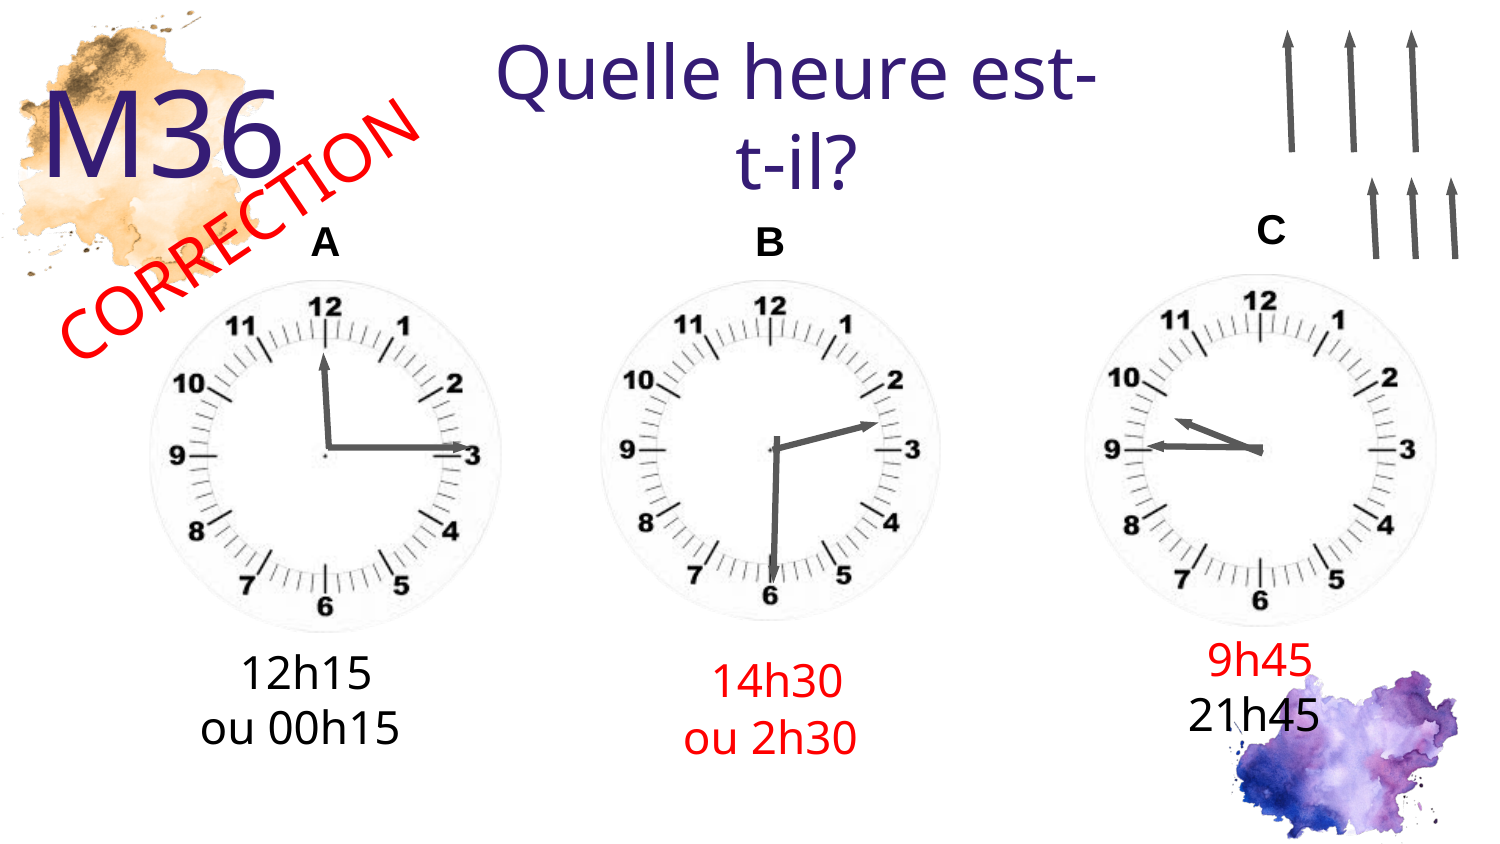

Quelle heure est-t-il?
M36
CORRECTION
C
A
B
9h45
21h45
12h15
ou 00h15
 14h30
ou 2h30